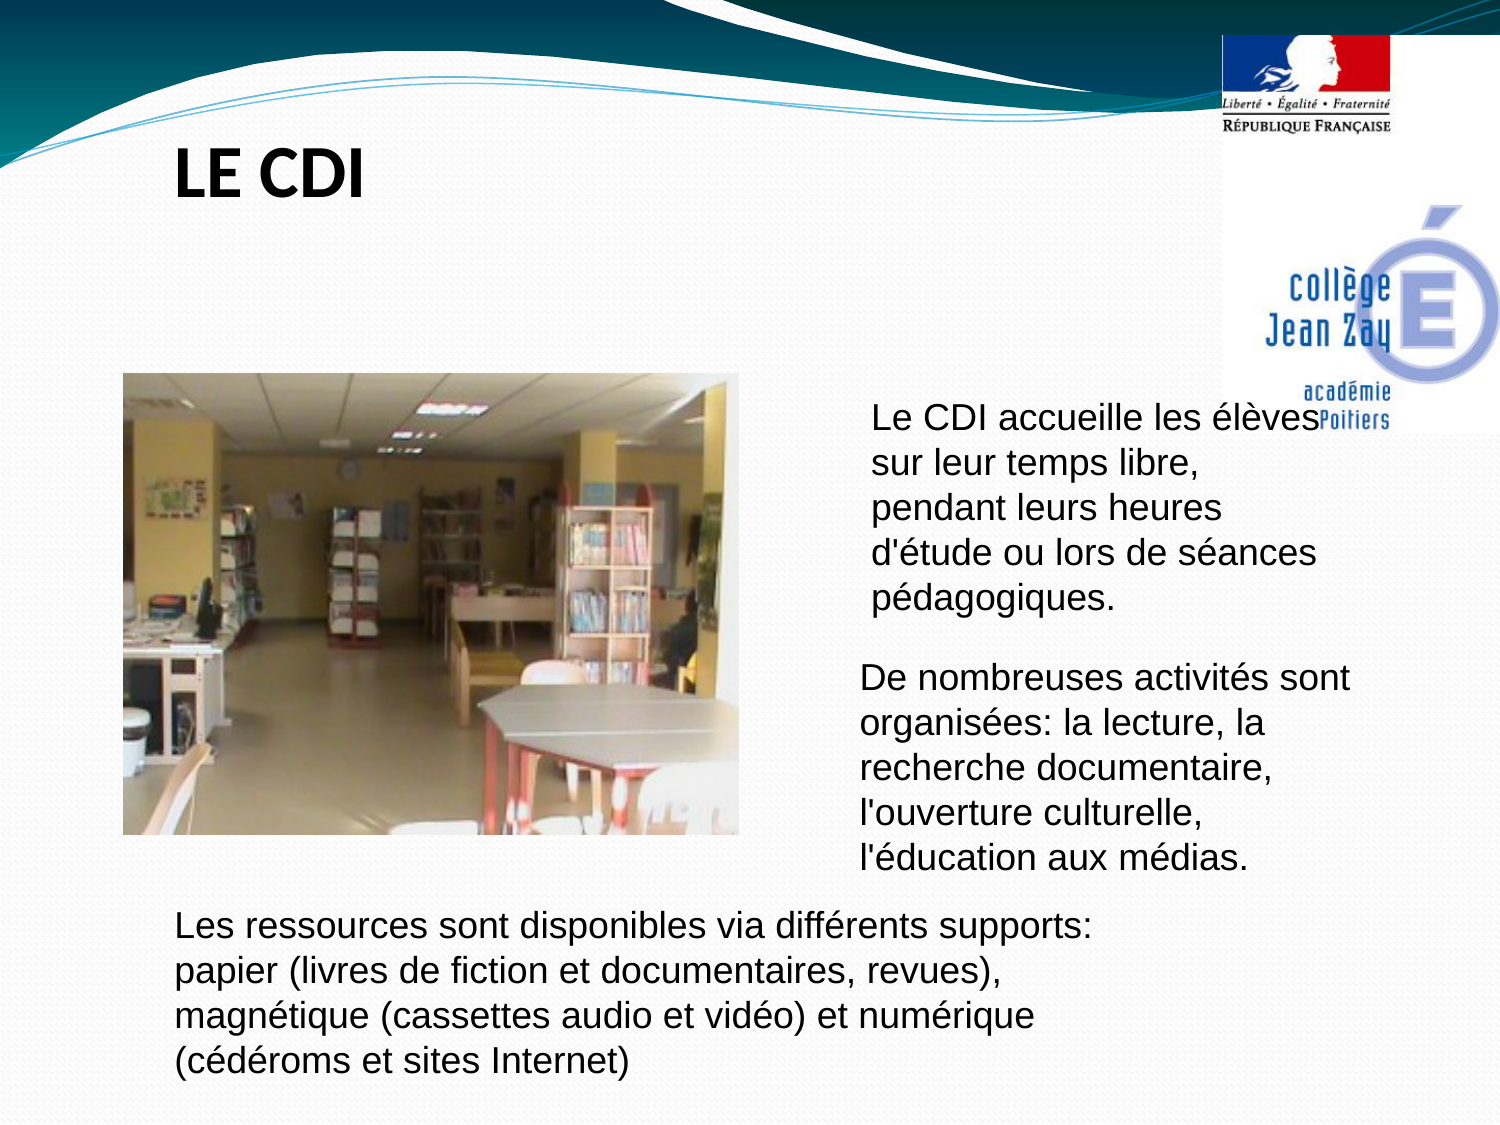

LE CDI
Le CDI accueille les élèves sur leur temps libre, pendant leurs heures d'étude ou lors de séances pédagogiques.
De nombreuses activités sont organisées: la lecture, la recherche documentaire, l'ouverture culturelle, l'éducation aux médias.
Les ressources sont disponibles via différents supports: papier (livres de fiction et documentaires, revues), magnétique (cassettes audio et vidéo) et numérique (cédéroms et sites Internet)